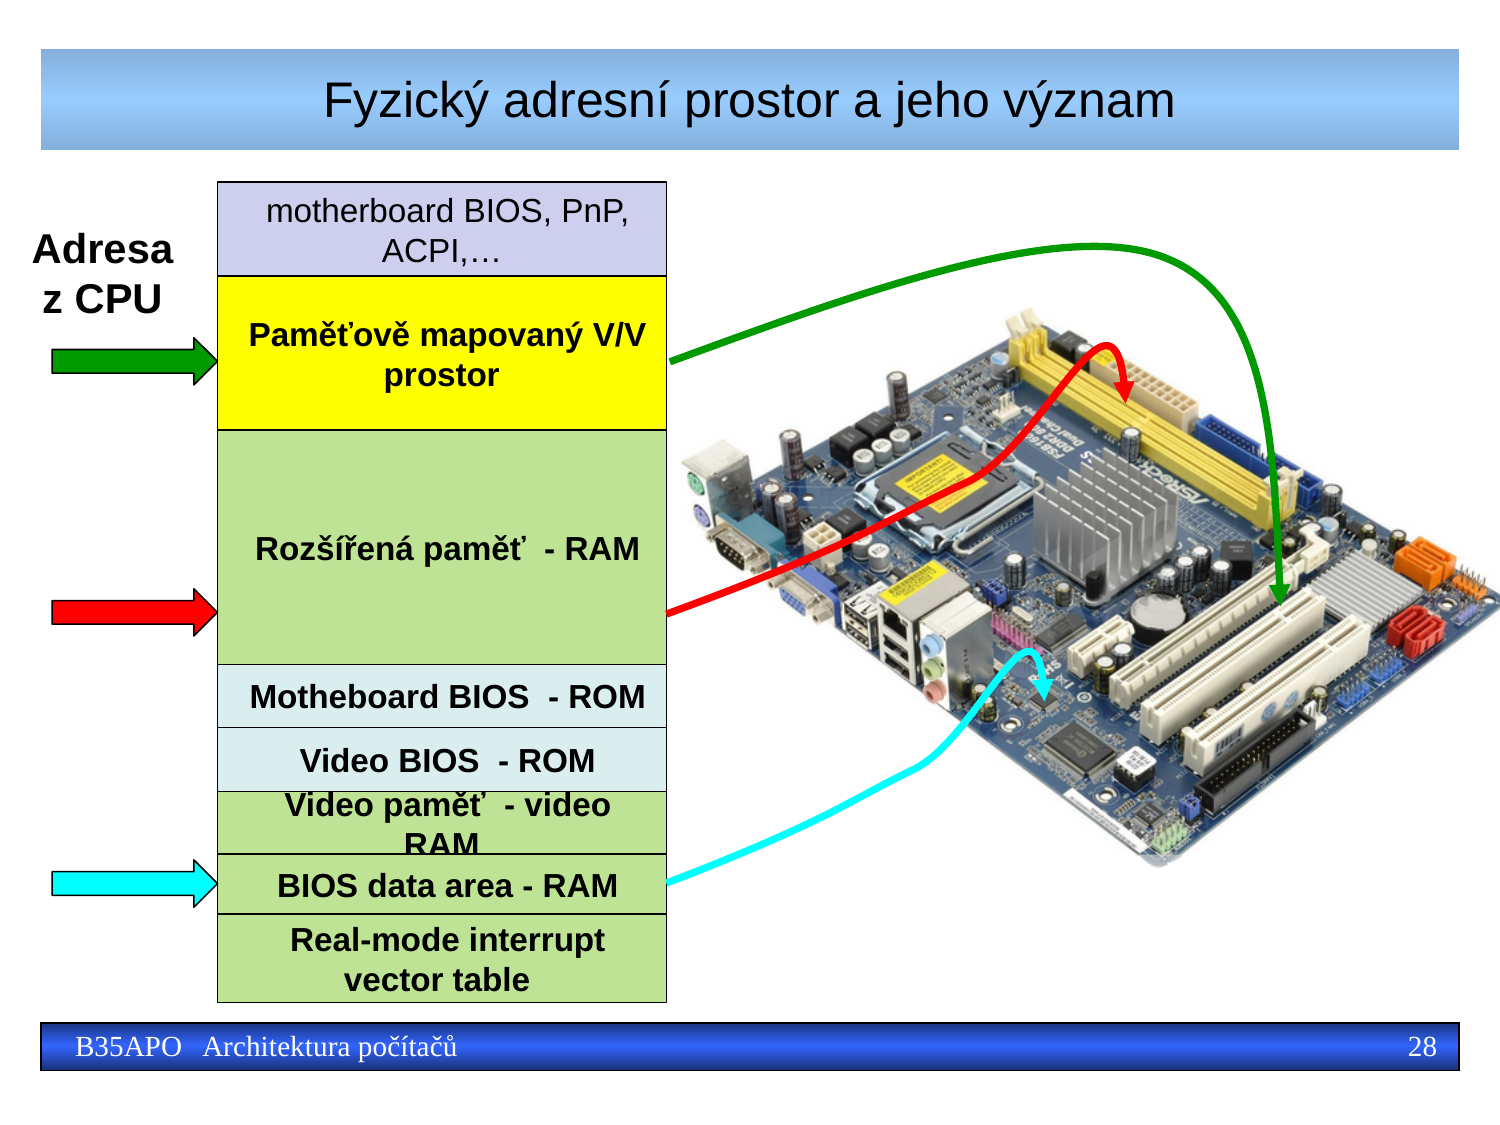

# Fyzický adresní prostor a jeho význam
motherboard BIOS, PnP, ACPI,…
Adresa z CPU
Paměťově mapovaný V/V prostor
Rozšířená paměť - RAM
Motheboard BIOS - ROM
Video BIOS - ROM
Video paměť - video RAM
BIOS data area - RAM
Real-mode interrupt vector table
B35APO Architektura počítačů
28